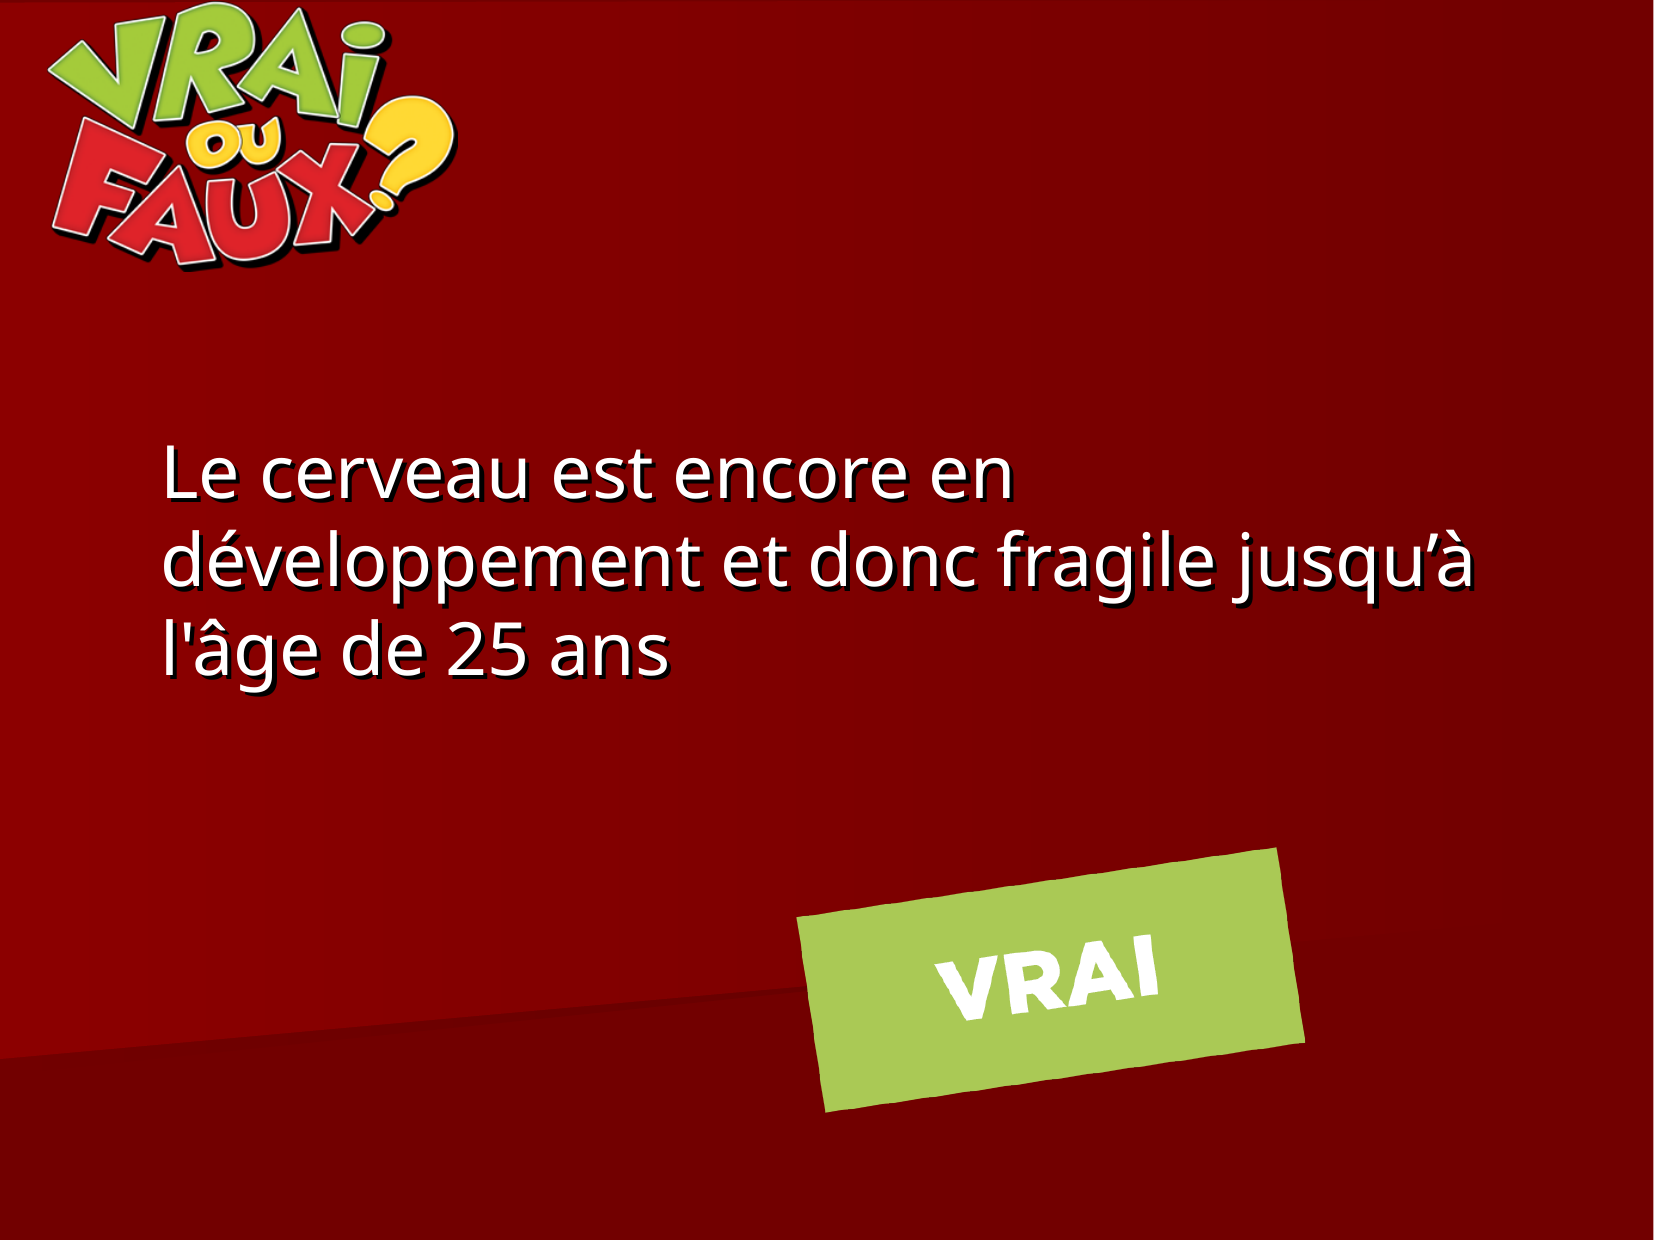

# Le cerveau est encore en développement et donc fragile jusqu’à l'âge de 25 ans